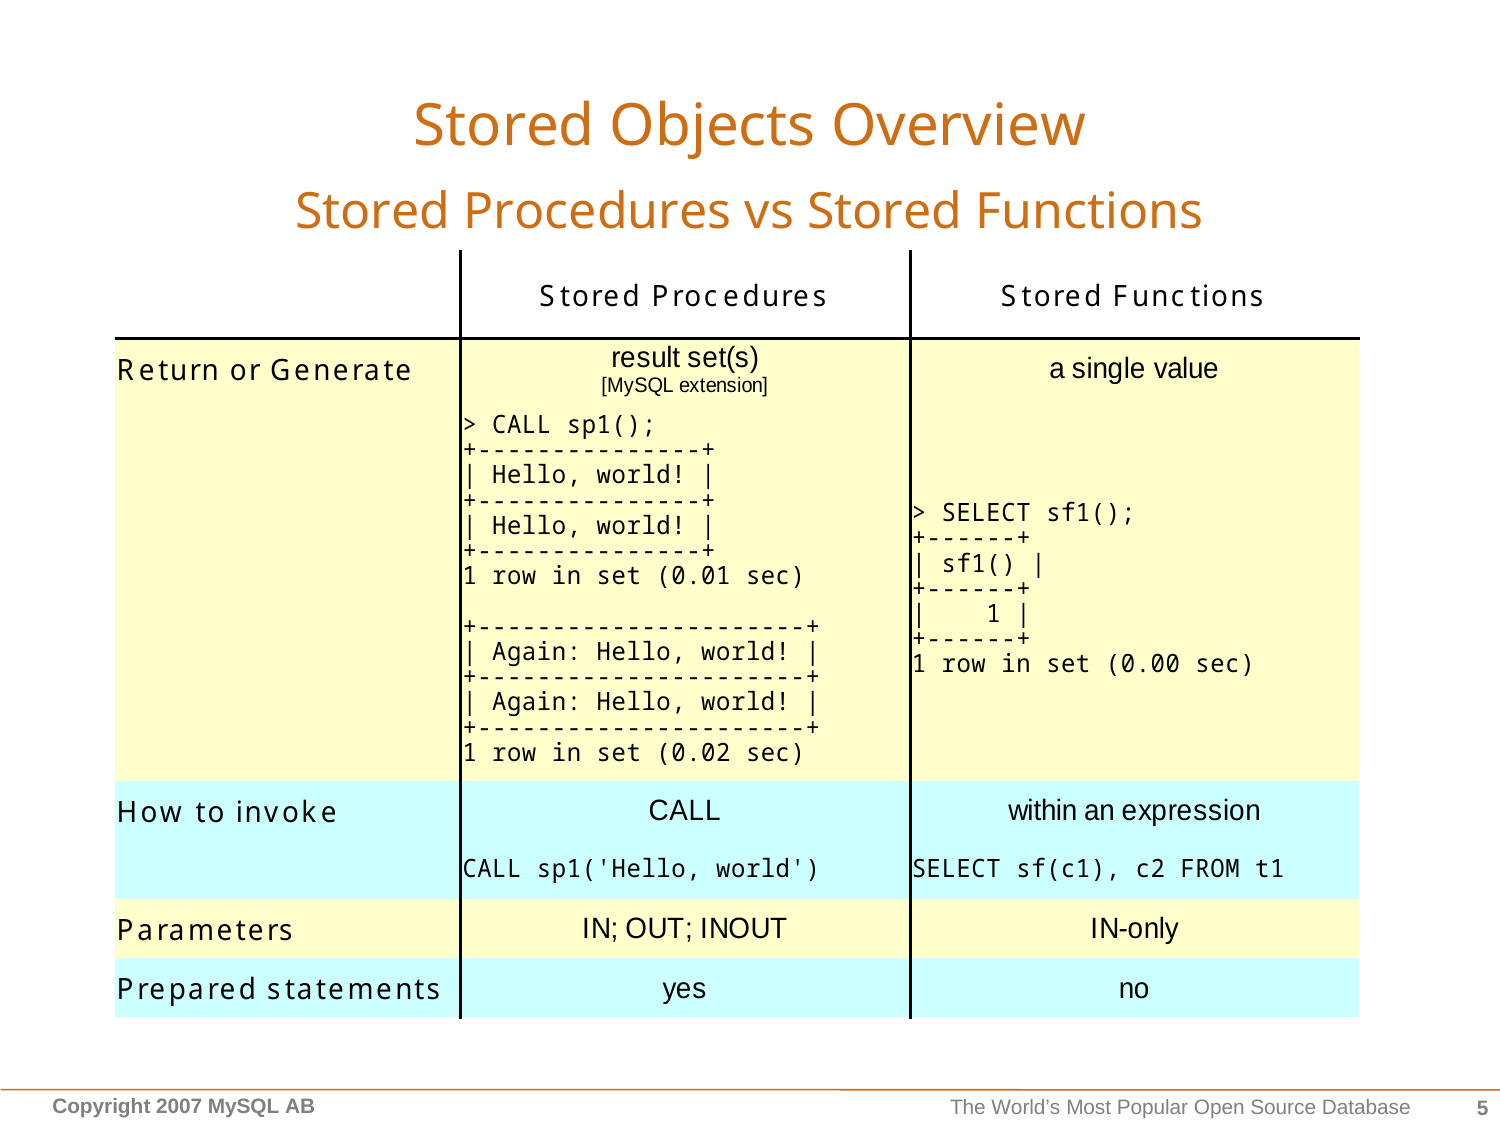

# Stored Objects Overview Stored Procedures vs Stored Functions